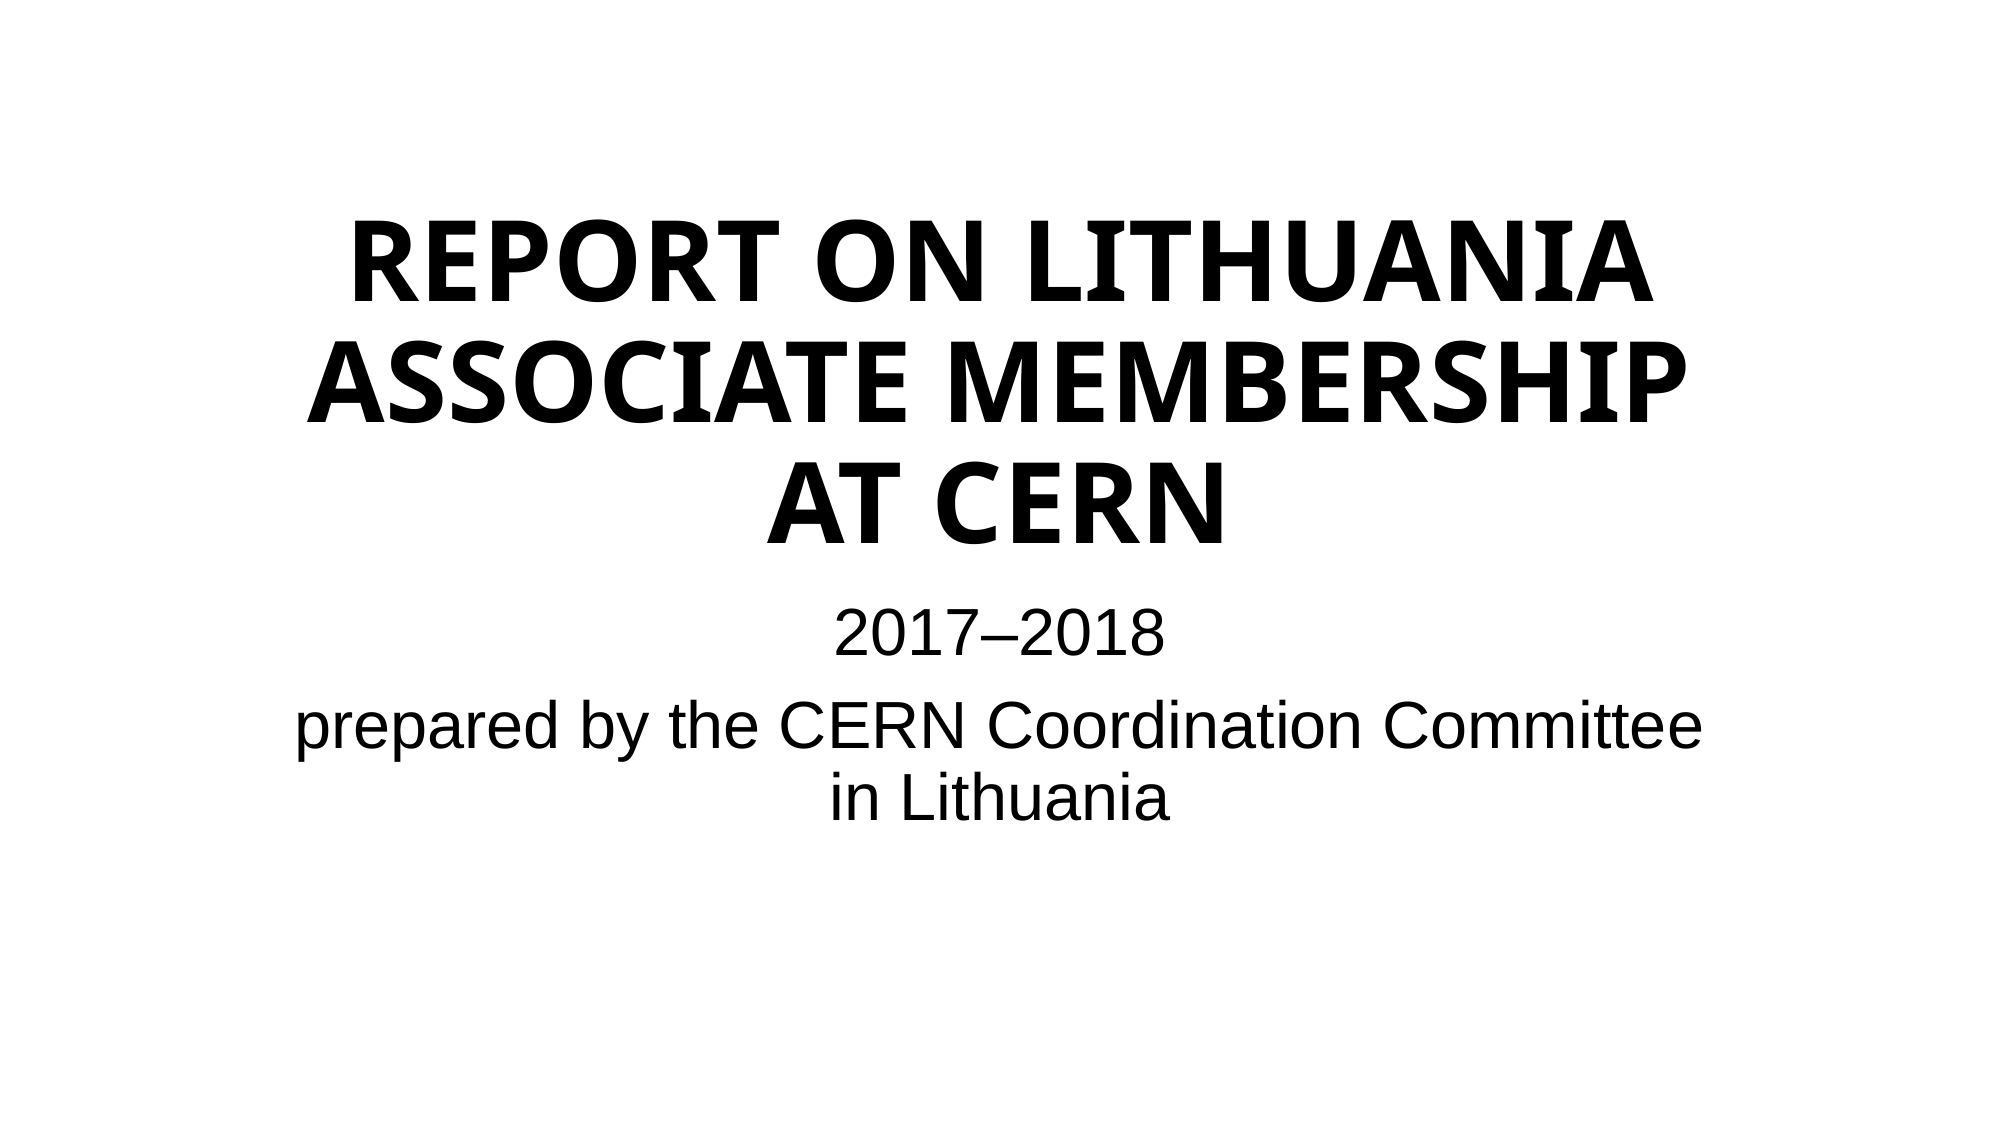

# REPORT ON LITHUANIA ASSOCIATE MEMBERSHIP AT CERN
2017–2018
prepared by the CERN Coordination Committee in Lithuania